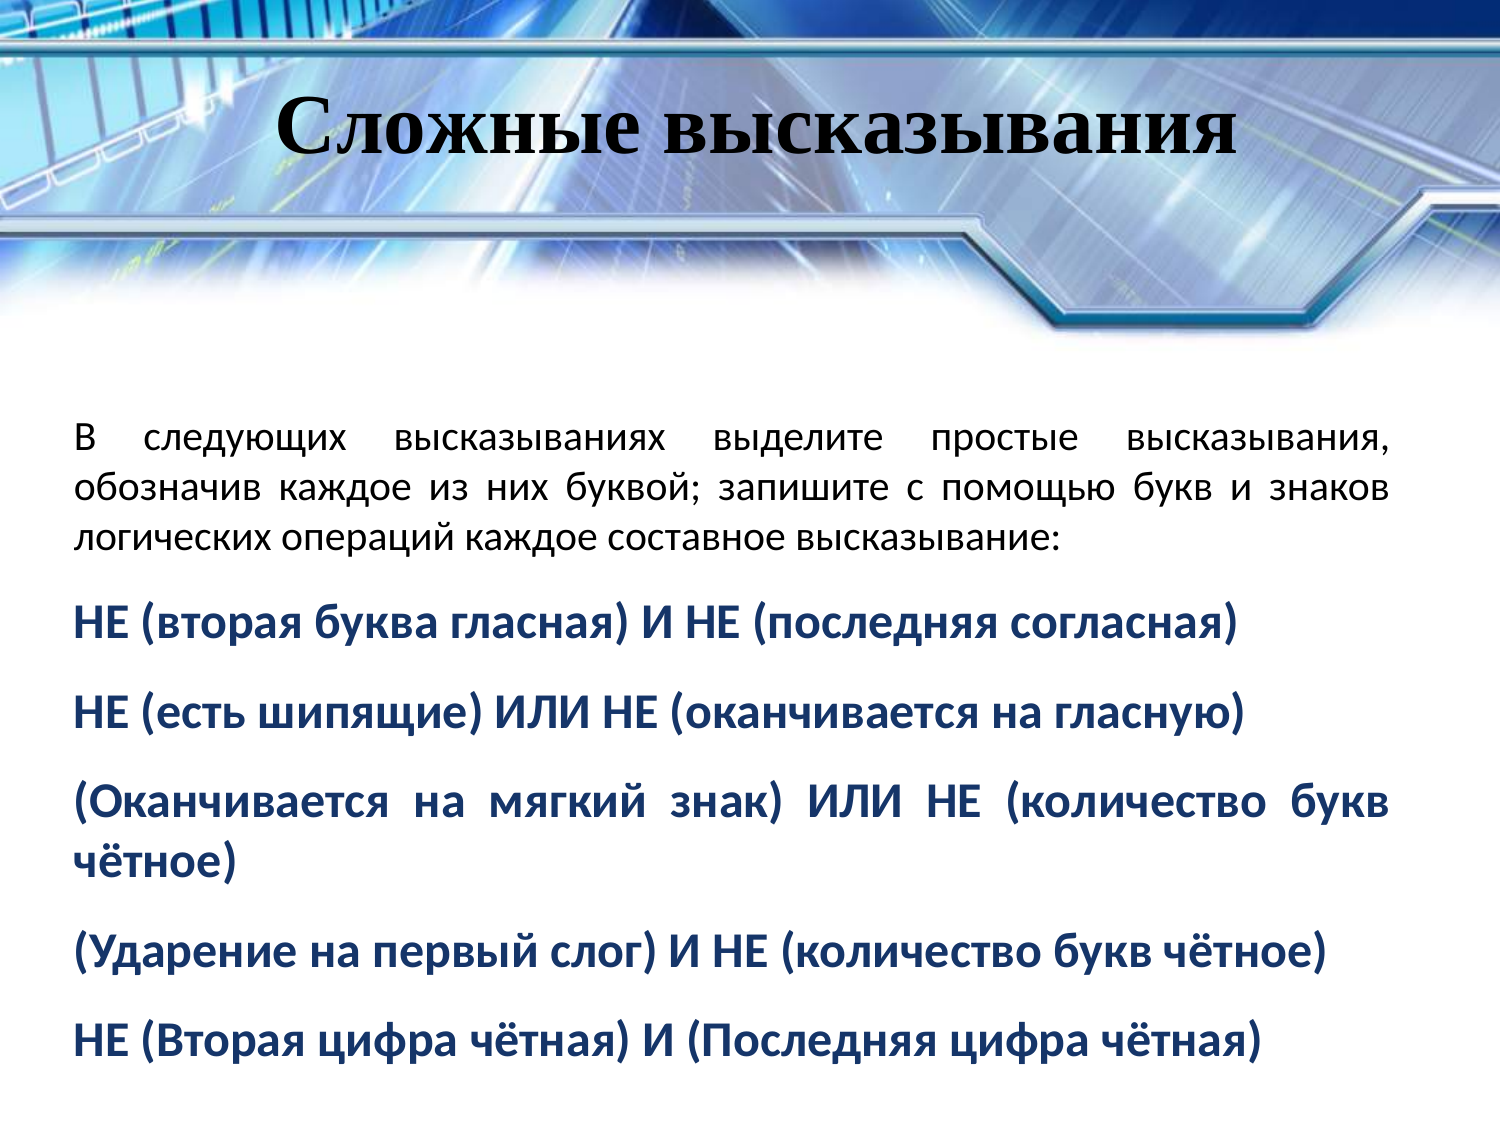

Сложные высказывания
В следующих высказываниях выделите простые высказывания, обозначив каждое из них буквой; запишите с помощью букв и знаков логических операций каждое составное высказывание:
НЕ (вторая буква гласная) И НЕ (последняя согласная)
НЕ (есть шипящие) ИЛИ НЕ (оканчивается на гласную)
(Оканчивается на мягкий знак) ИЛИ НЕ (количество букв чётное)
(Ударение на первый слог) И НЕ (количество букв чётное)
НЕ (Вторая цифра чётная) И (Последняя цифра чётная)